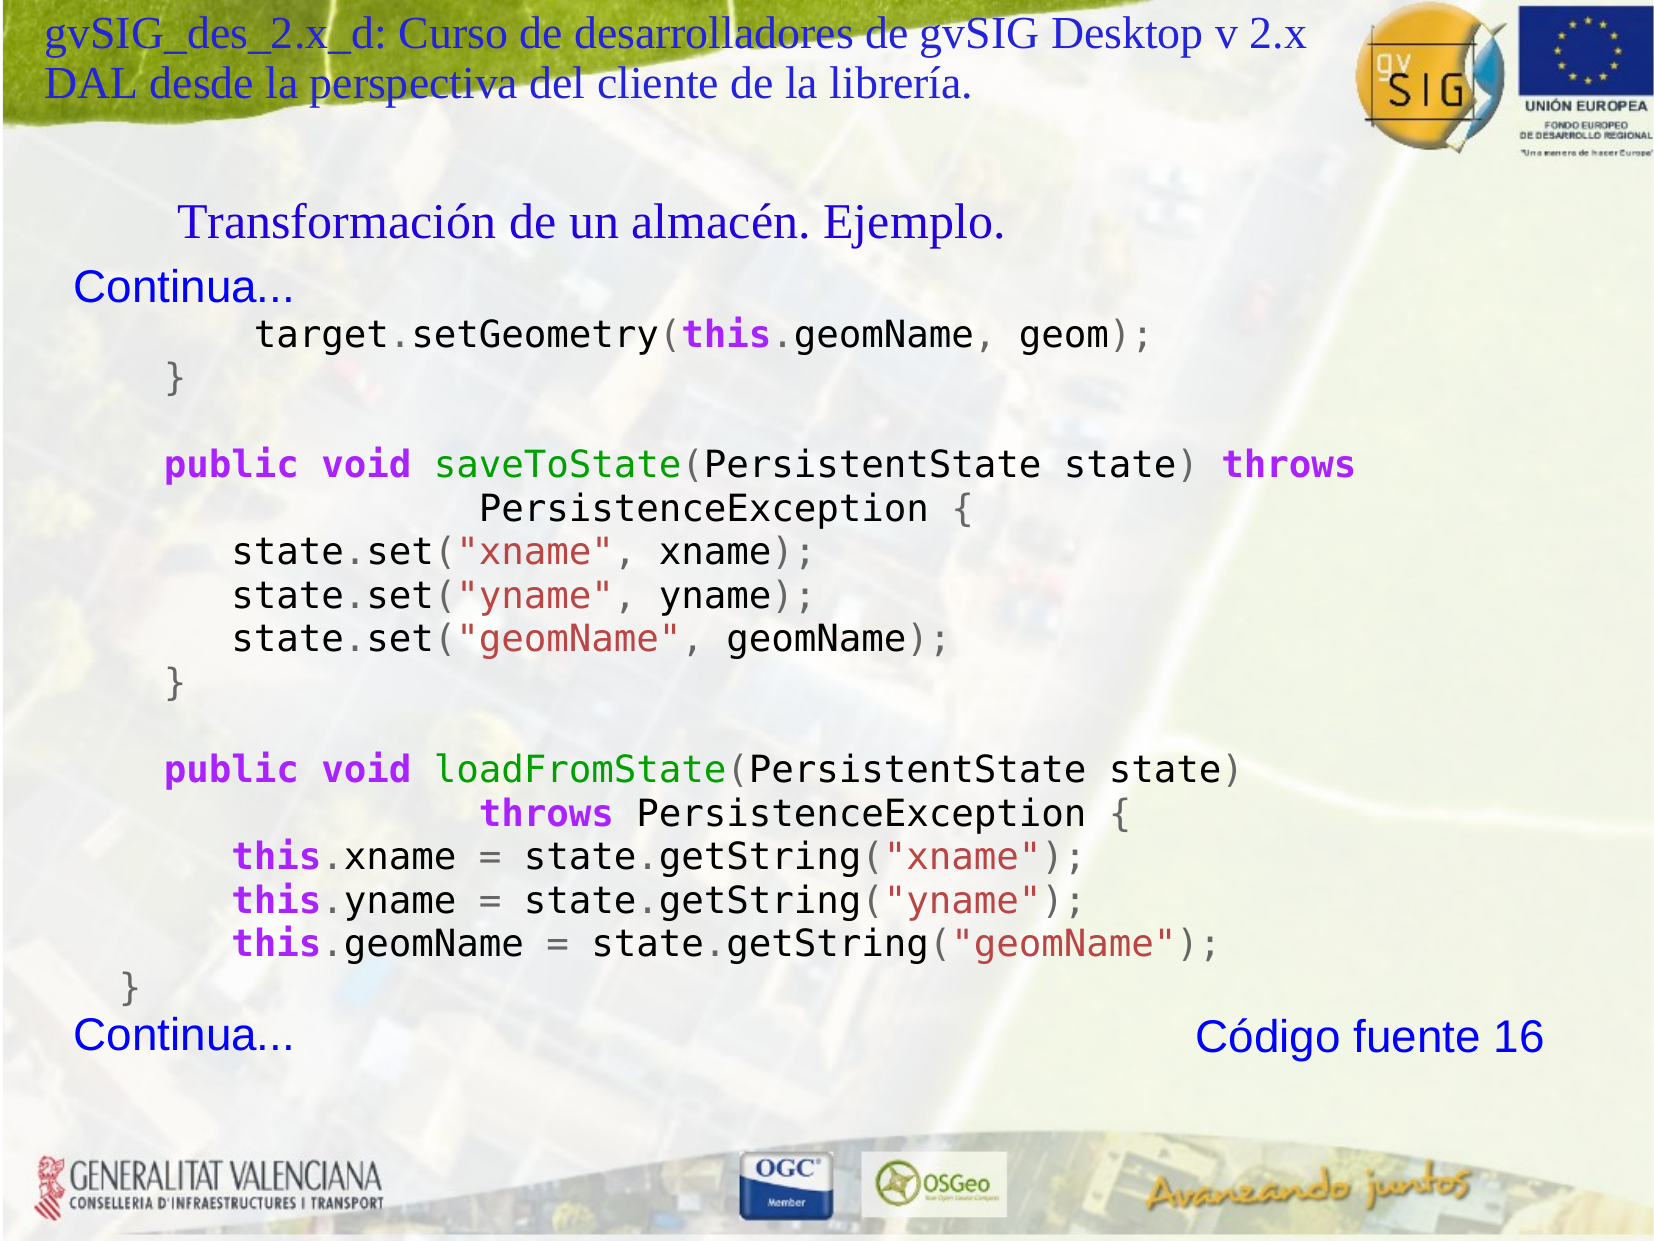

# Transformación de un almacén. Ejemplo.
Continua...
 target.setGeometry(this.geomName, geom);
 }
 public void saveToState(PersistentState state) throws
 PersistenceException {
 state.set("xname", xname);
 state.set("yname", yname);
 state.set("geomName", geomName);
 }
 public void loadFromState(PersistentState state)
 throws PersistenceException {
 this.xname = state.getString("xname");
 this.yname = state.getString("yname");
 this.geomName = state.getString("geomName");
 }
Continua...
Código fuente 16